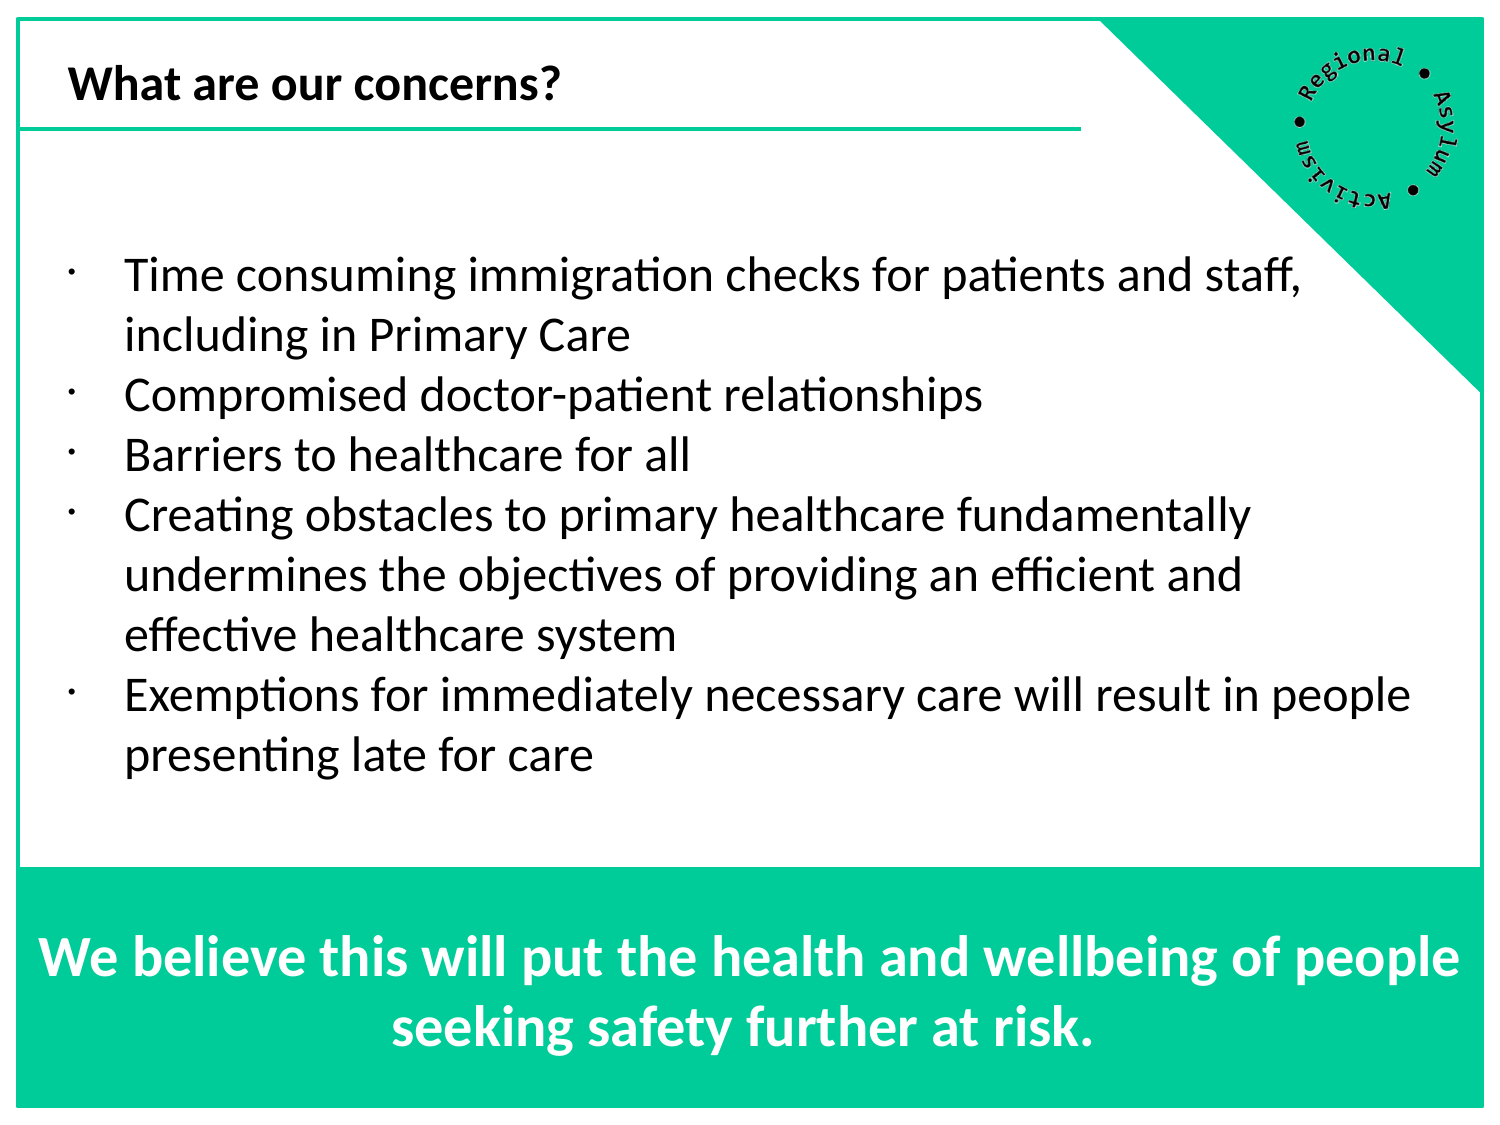

What are our concerns?
Time consuming immigration checks for patients and staff,
including in Primary Care
Compromised doctor-patient relationships
Barriers to healthcare for all
Creating obstacles to primary healthcare fundamentally undermines the objectives of providing an efficient and effective healthcare system
Exemptions for immediately necessary care will result in people presenting late for care
We believe this will put the health and wellbeing of people seeking safety further at risk.